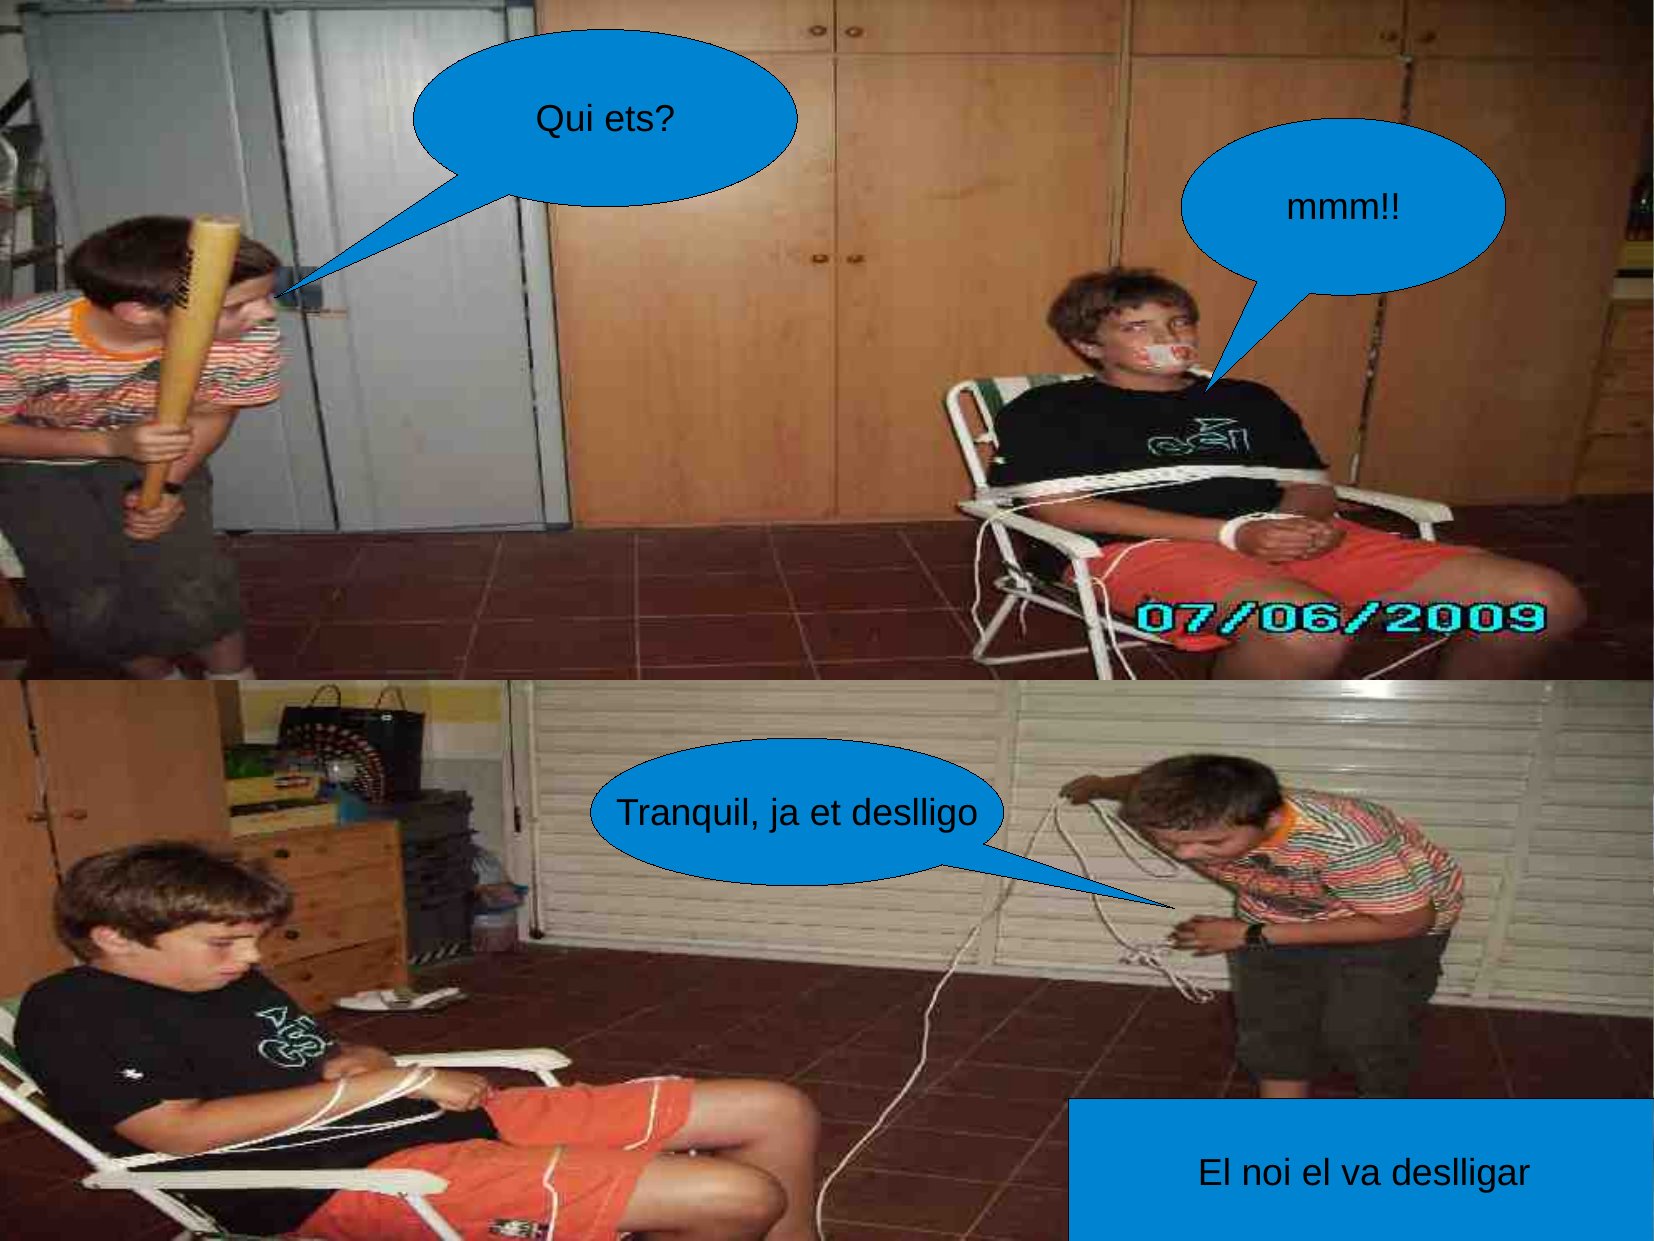

Qui ets?
mmm!!
Tranquil, ja et deslligo
El noi el va deslligar